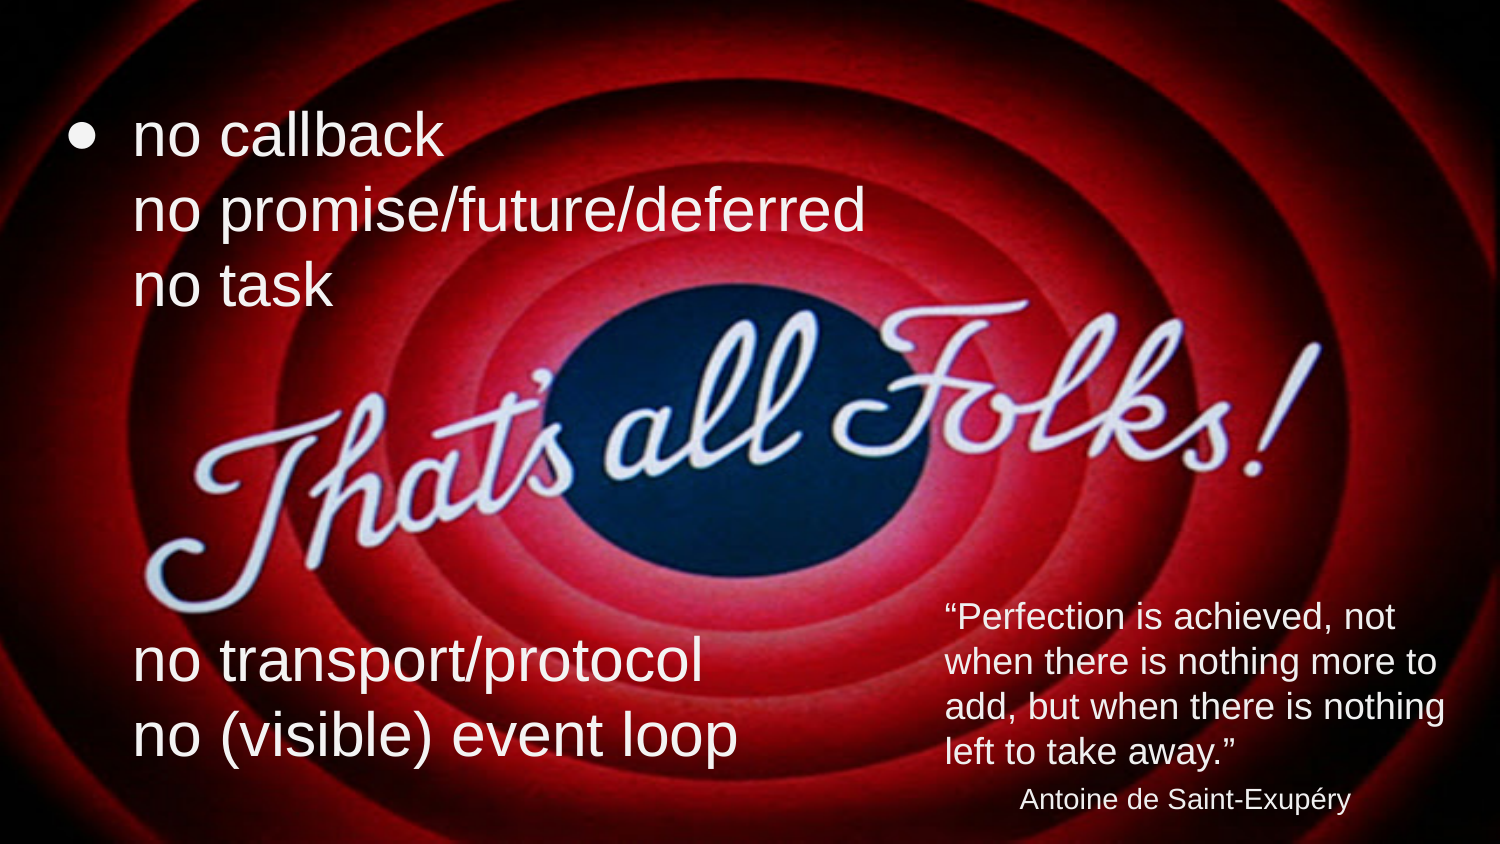

# no callback no promise/future/deferred no task no transport/protocol no (visible) event loop
“Perfection is achieved, not when there is nothing more to add, but when there is nothing left to take away.”
 	Antoine de Saint-Exupéry